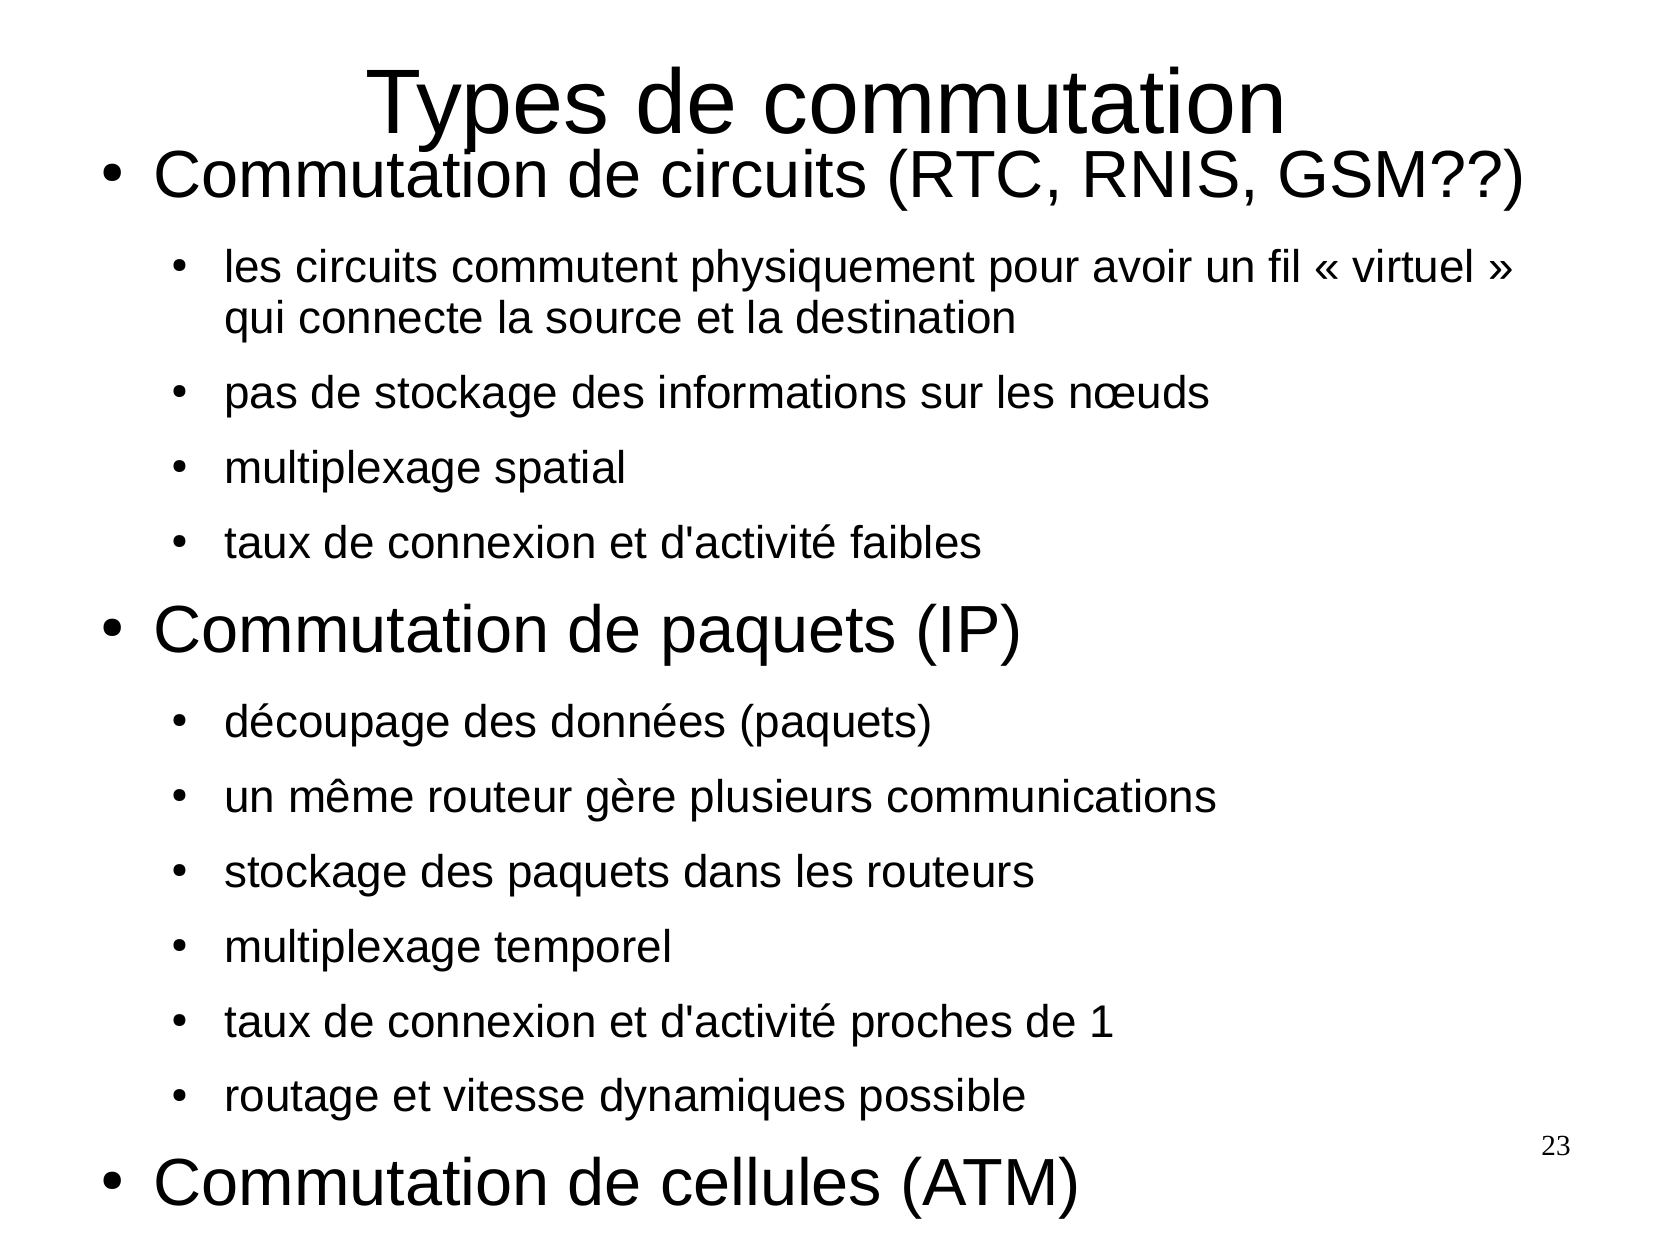

# Types de commutation
Commutation de circuits (RTC, RNIS, GSM??)
les circuits commutent physiquement pour avoir un fil « virtuel » qui connecte la source et la destination
pas de stockage des informations sur les nœuds
multiplexage spatial
taux de connexion et d'activité faibles
Commutation de paquets (IP)
découpage des données (paquets)
un même routeur gère plusieurs communications
stockage des paquets dans les routeurs
multiplexage temporel
taux de connexion et d'activité proches de 1
routage et vitesse dynamiques possible
Commutation de cellules (ATM)
23